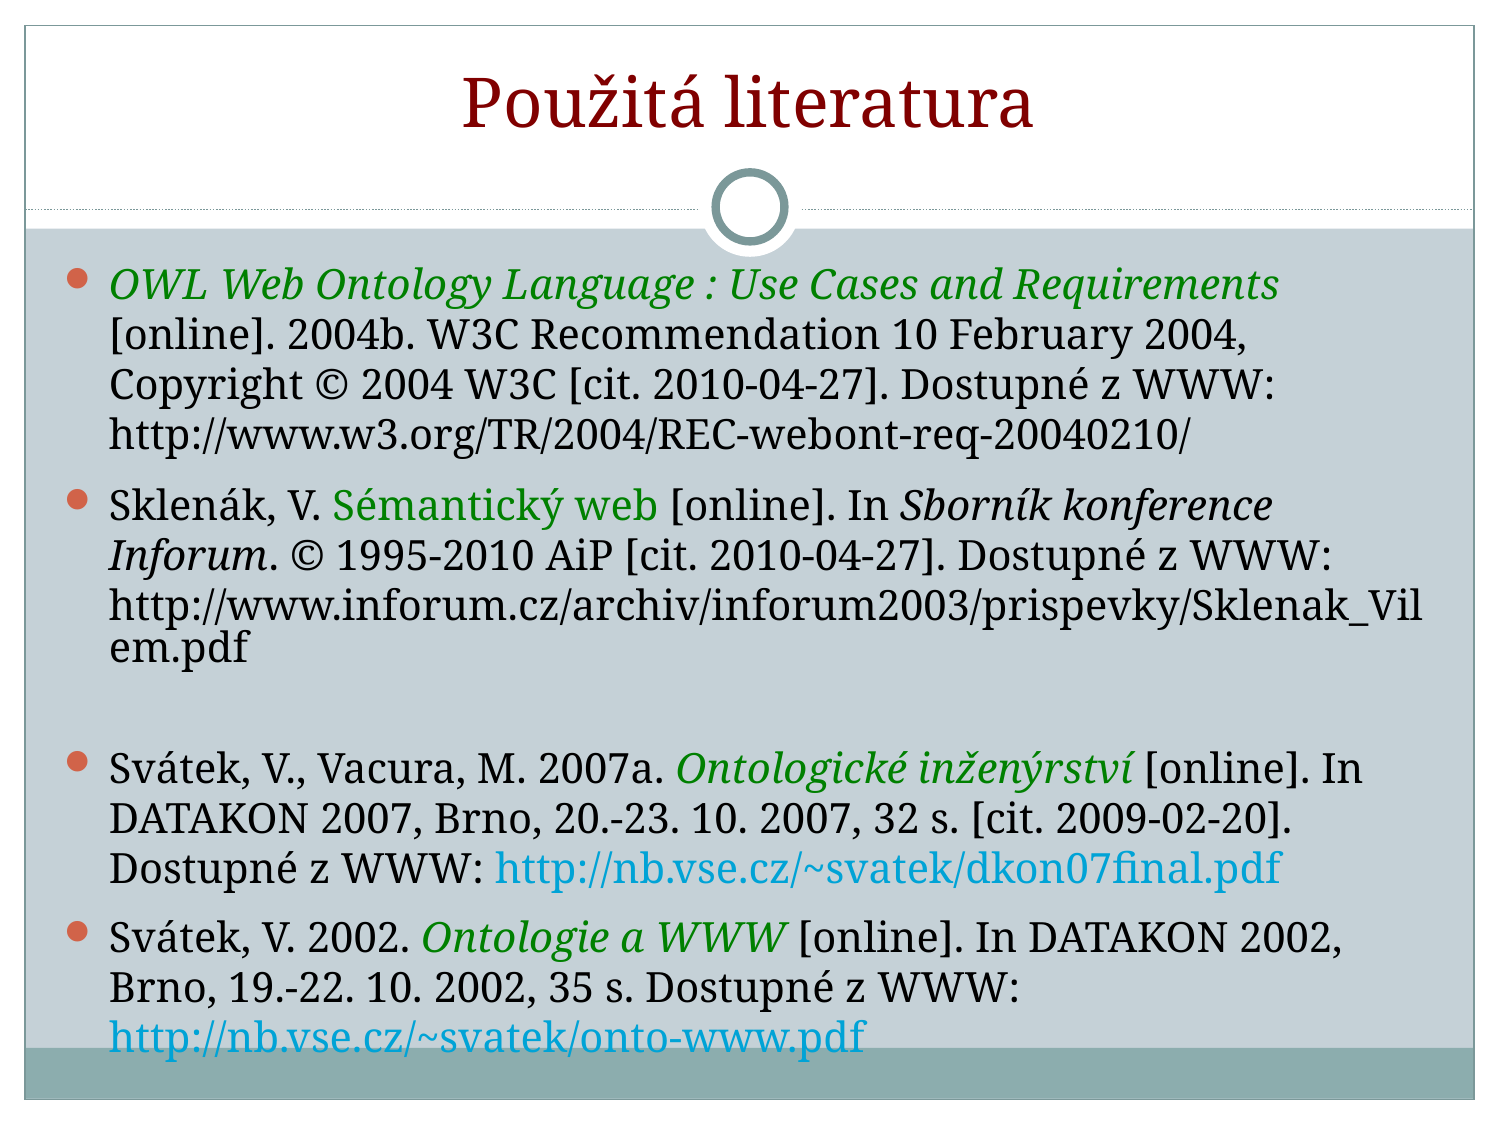

# Použitá literatura
OWL Web Ontology Language : Use Cases and Requirements [online]. 2004b. W3C Recommendation 10 February 2004, Copyright © 2004 W3C [cit. 2010-04-27]. Dostupné z WWW: http://www.w3.org/TR/2004/REC-webont-req-20040210/
Sklenák, V. Sémantický web [online]. In Sborník konference Inforum. © 1995-2010 AiP [cit. 2010-04-27]. Dostupné z WWW: http://www.inforum.cz/archiv/inforum2003/prispevky/Sklenak_Vilem.pdf
Svátek, V., Vacura, M. 2007a. Ontologické inženýrství [online]. In DATAKON 2007, Brno, 20.-23. 10. 2007, 32 s. [cit. 2009-02-20]. Dostupné z WWW: http://nb.vse.cz/~svatek/dkon07final.pdf
Svátek, V. 2002. Ontologie a WWW [online]. In DATAKON 2002, Brno, 19.-22. 10. 2002, 35 s. Dostupné z WWW: http://nb.vse.cz/~svatek/onto-www.pdf